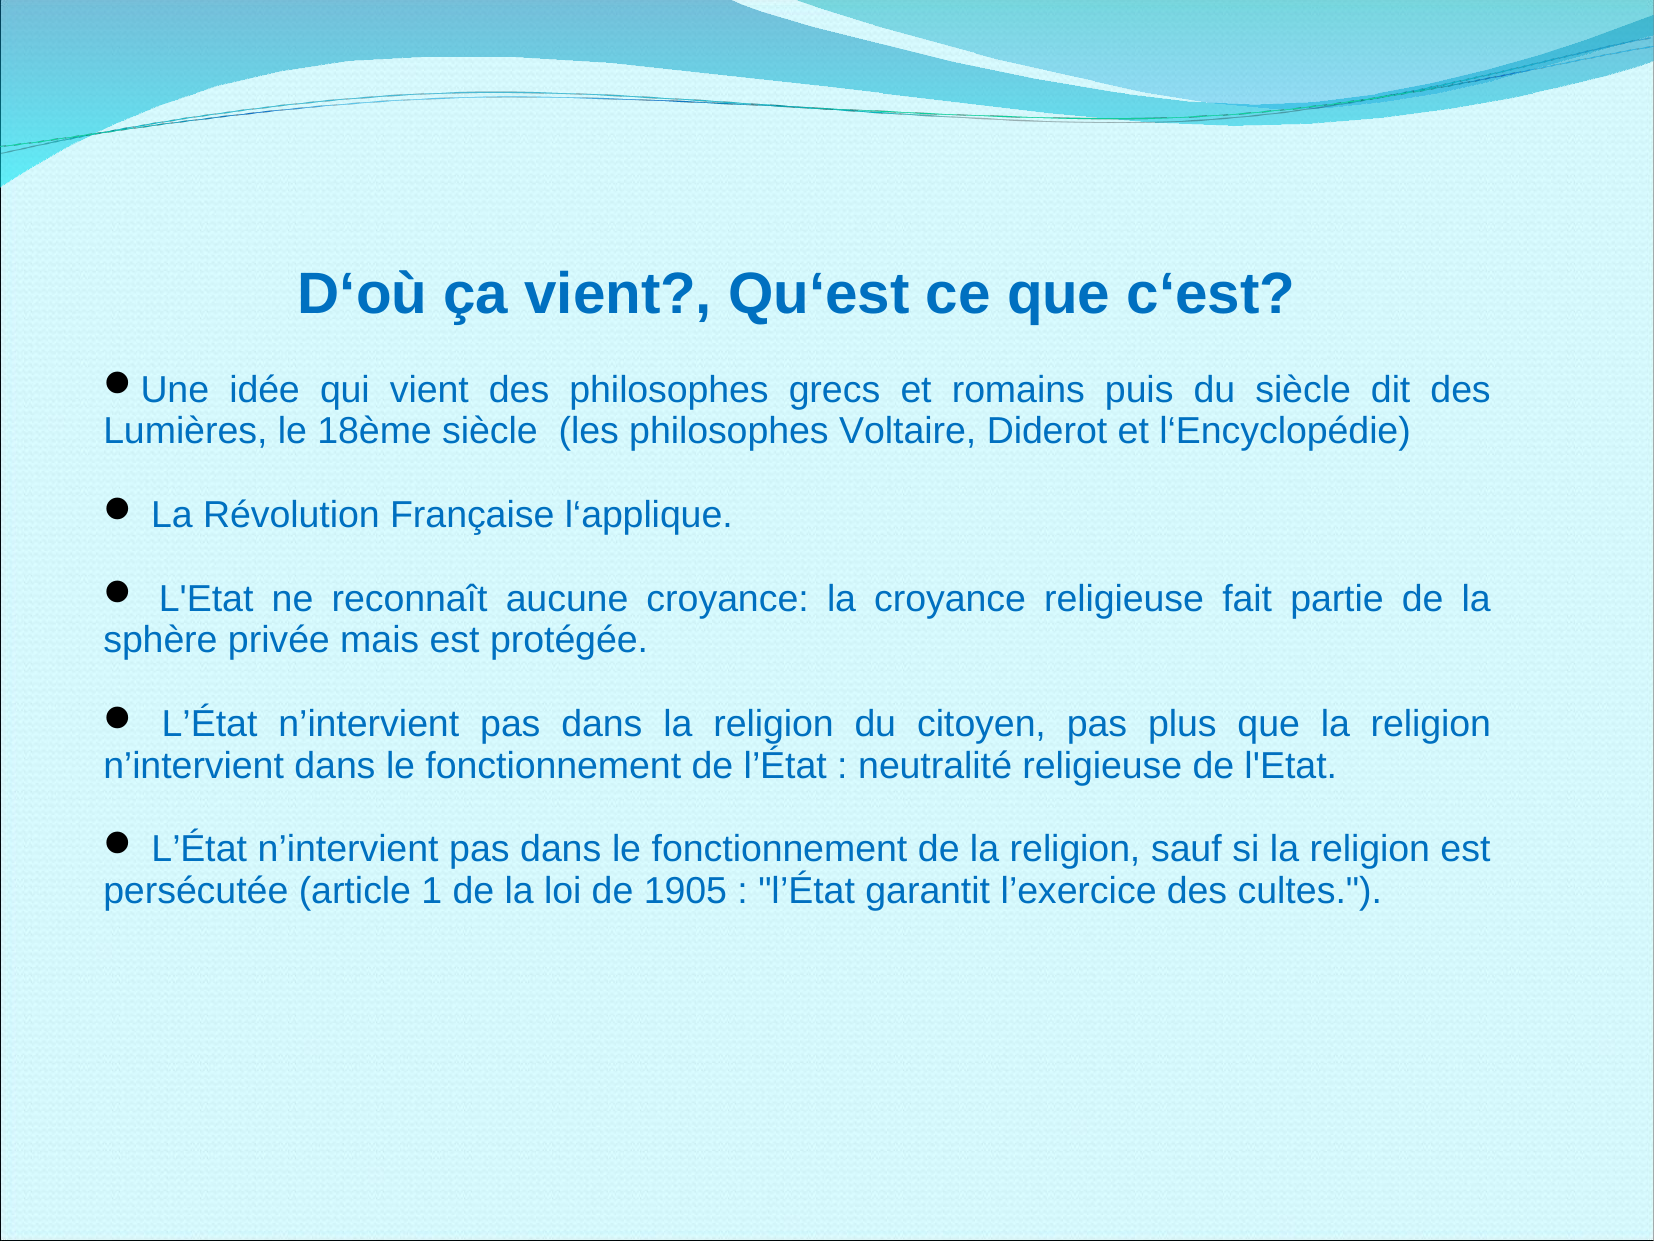

D‘où ça vient?, Qu‘est ce que c‘est?
Une idée qui vient des philosophes grecs et romains puis du siècle dit des Lumières, le 18ème siècle (les philosophes Voltaire, Diderot et l‘Encyclopédie)
 La Révolution Française l‘applique.
 L'Etat ne reconnaît aucune croyance: la croyance religieuse fait partie de la sphère privée mais est protégée.
 L’État n’intervient pas dans la religion du citoyen, pas plus que la religion n’intervient dans le fonctionnement de l’État : neutralité religieuse de l'Etat.
 L’État n’intervient pas dans le fonctionnement de la religion, sauf si la religion est persécutée (article 1 de la loi de 1905 : "l’État garantit l’exercice des cultes.").